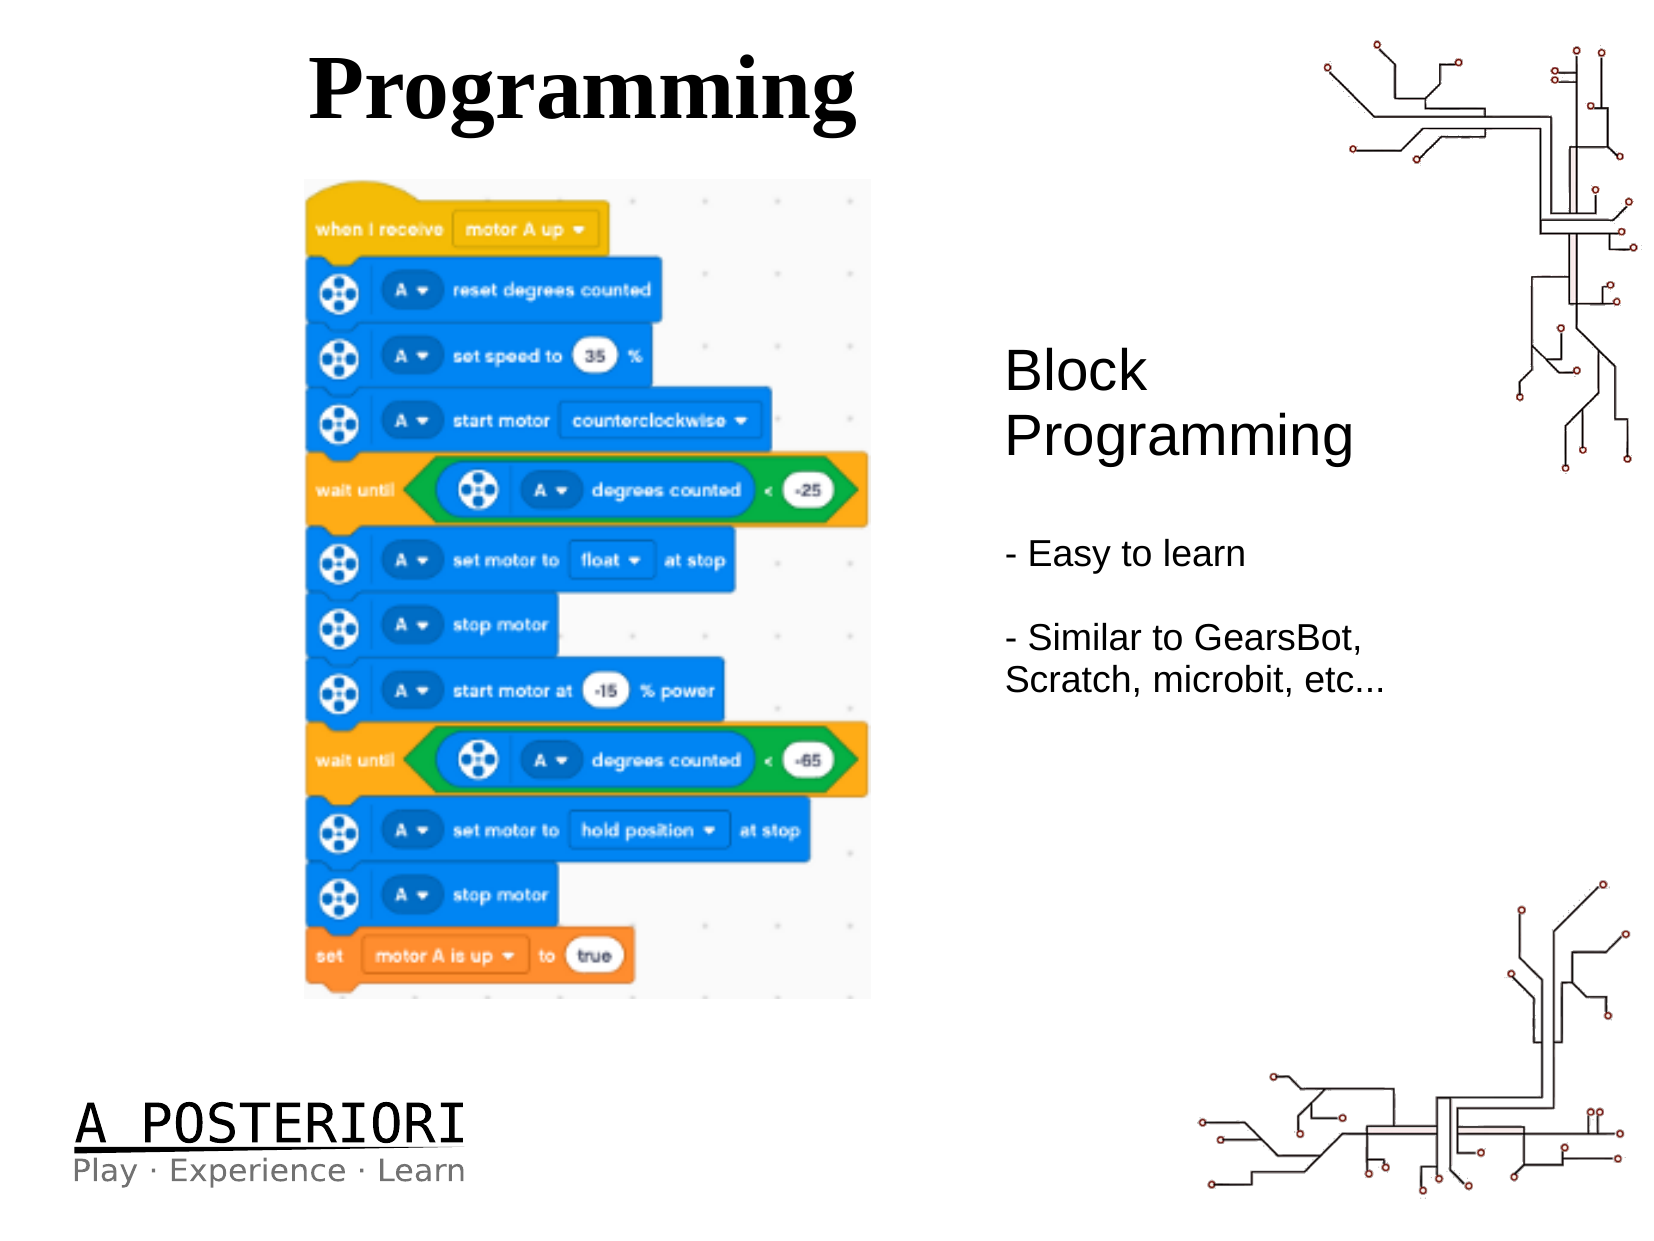

# Programming
Block
Programming
- Easy to learn
- Similar to GearsBot, Scratch, microbit, etc...